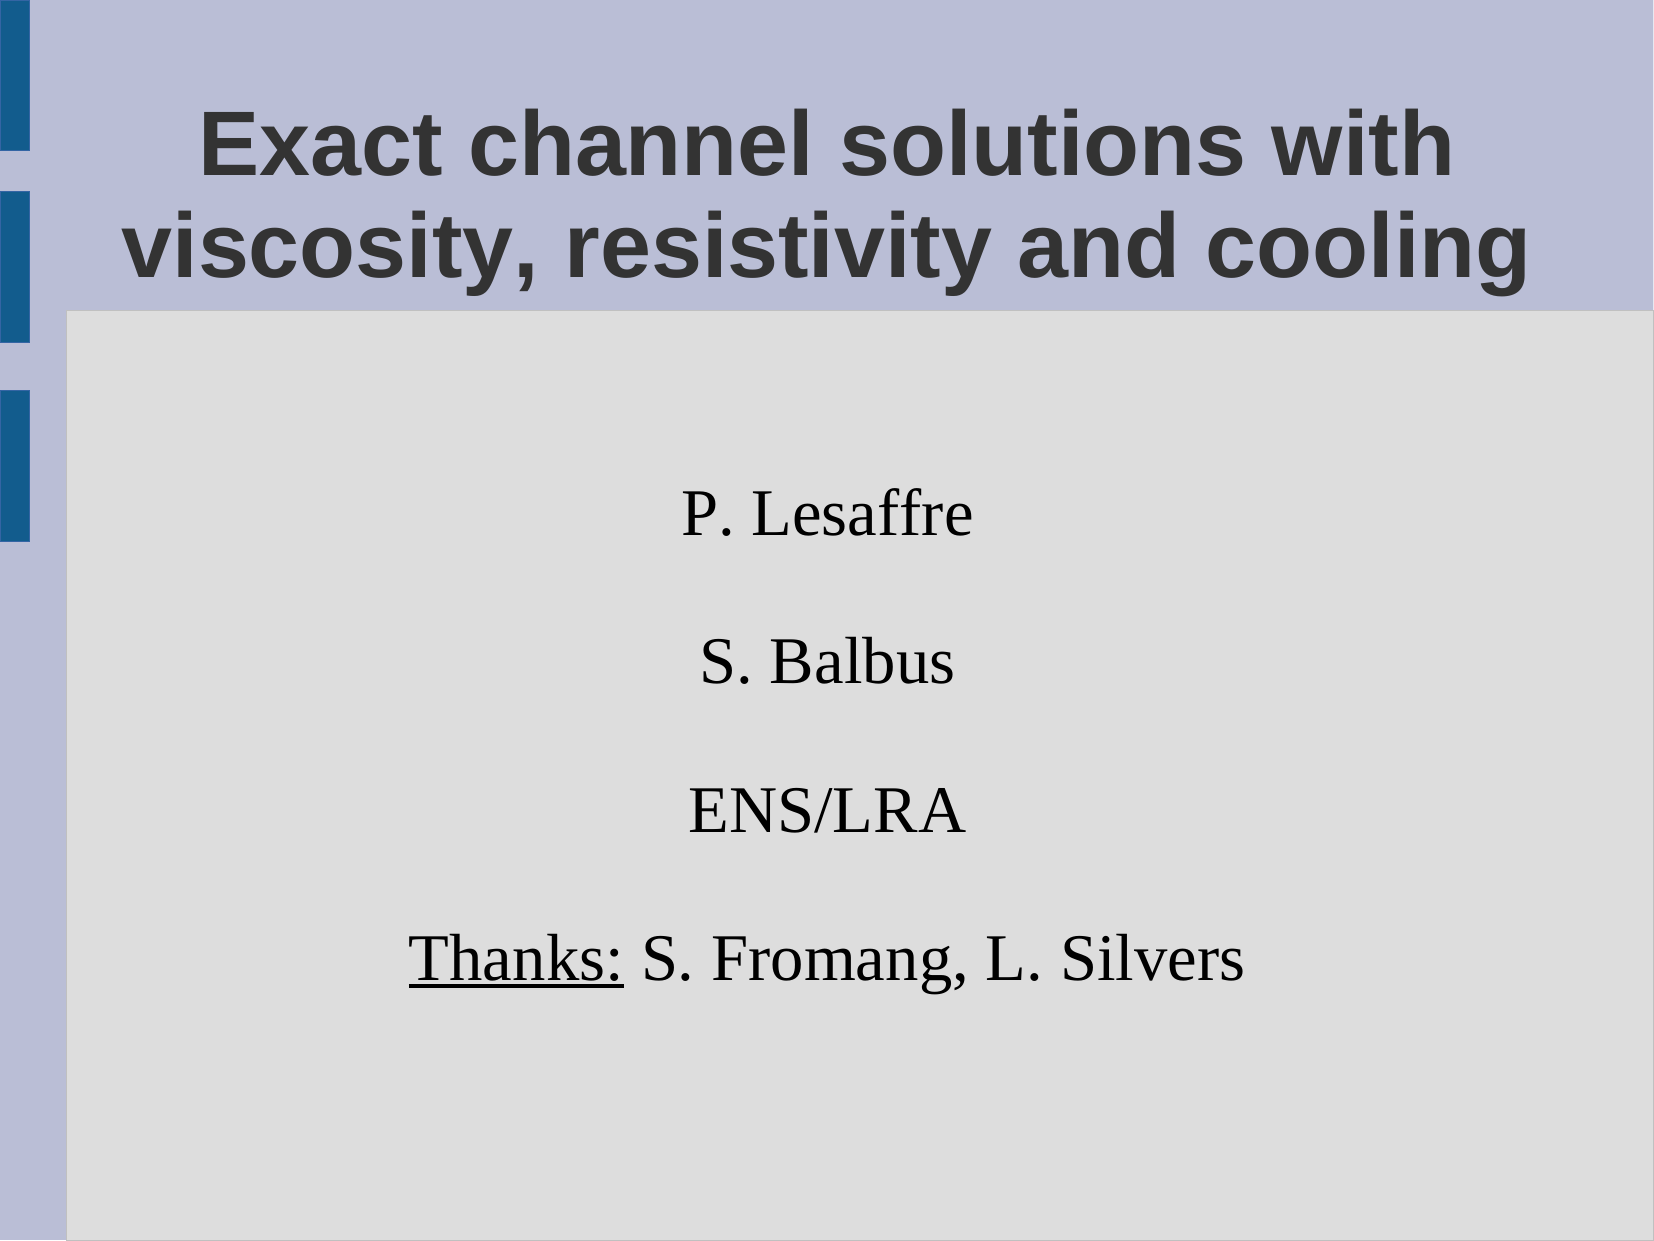

# Exact channel solutions with viscosity, resistivity and cooling
P. Lesaffre
S. Balbus
ENS/LRA
Thanks: S. Fromang, L. Silvers